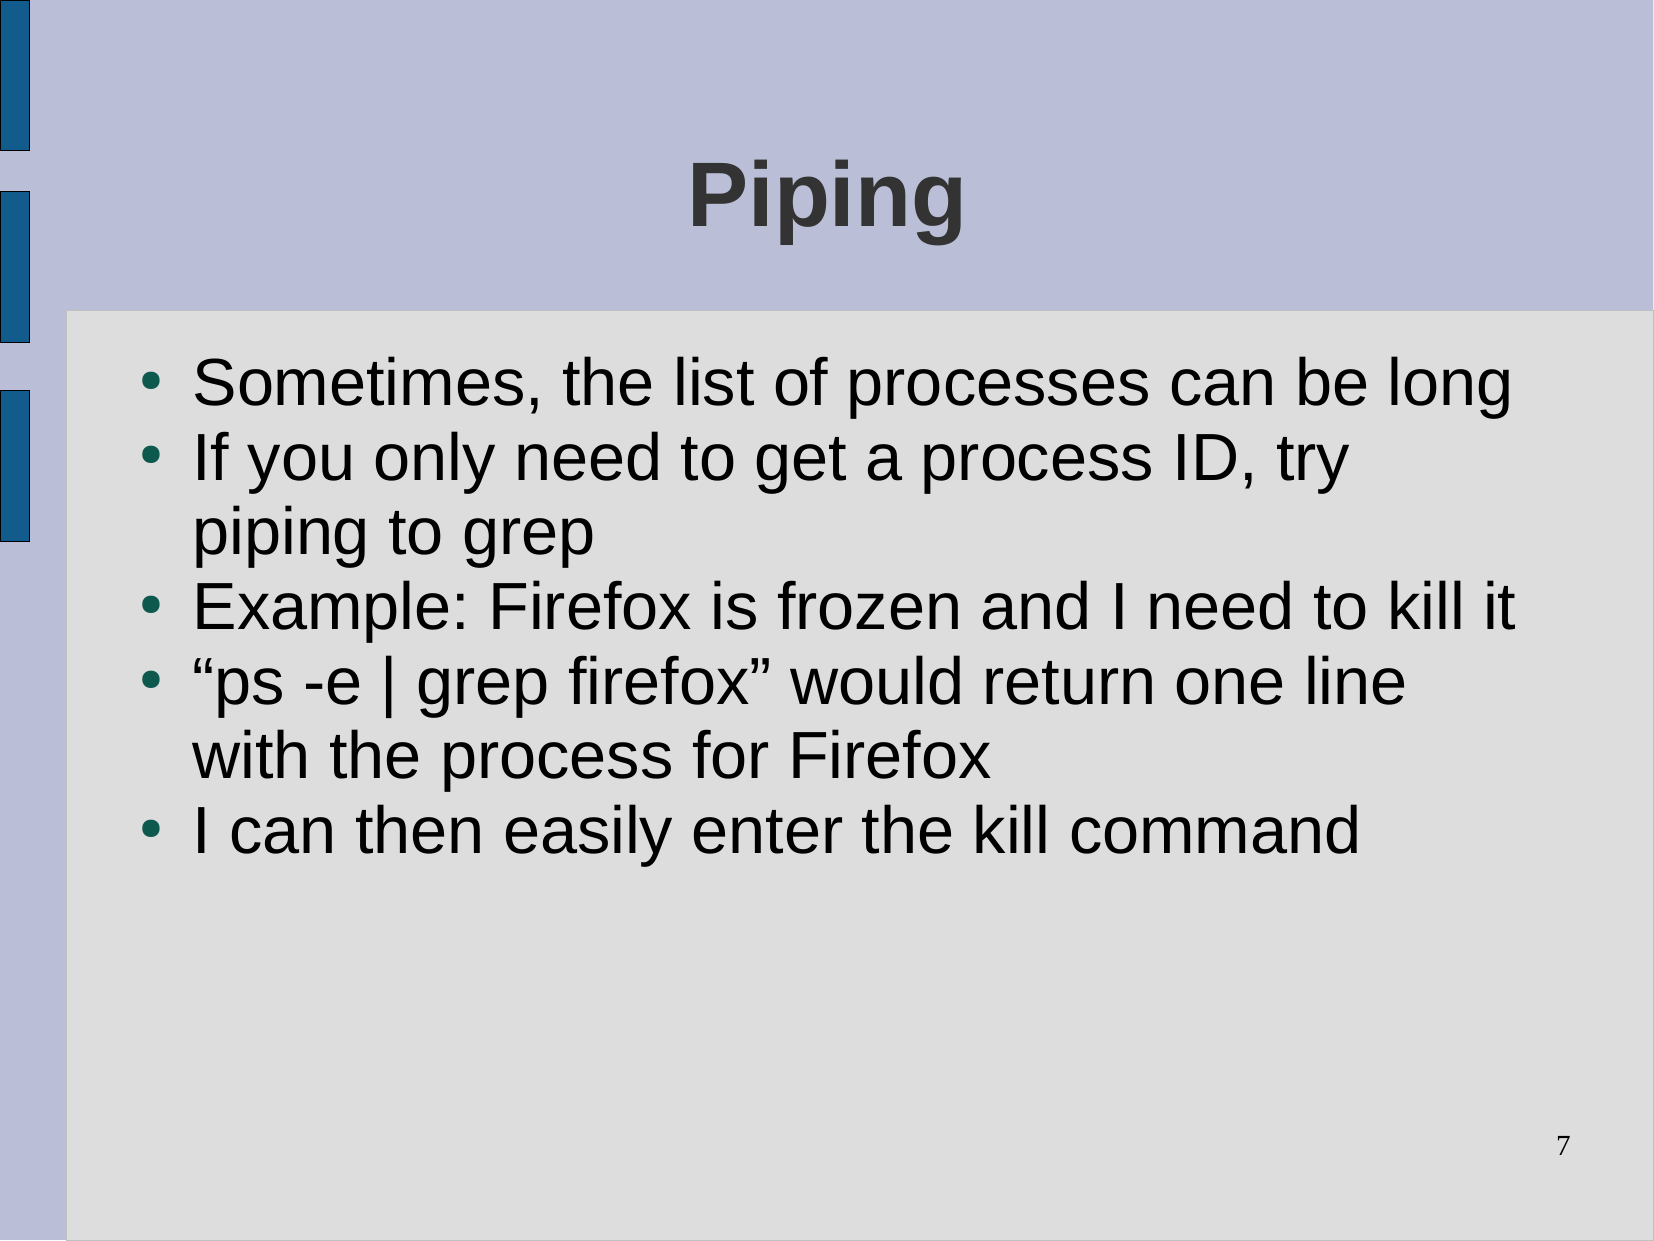

# Piping
Sometimes, the list of processes can be long
If you only need to get a process ID, try piping to grep
Example: Firefox is frozen and I need to kill it
“ps -e | grep firefox” would return one line with the process for Firefox
I can then easily enter the kill command
7